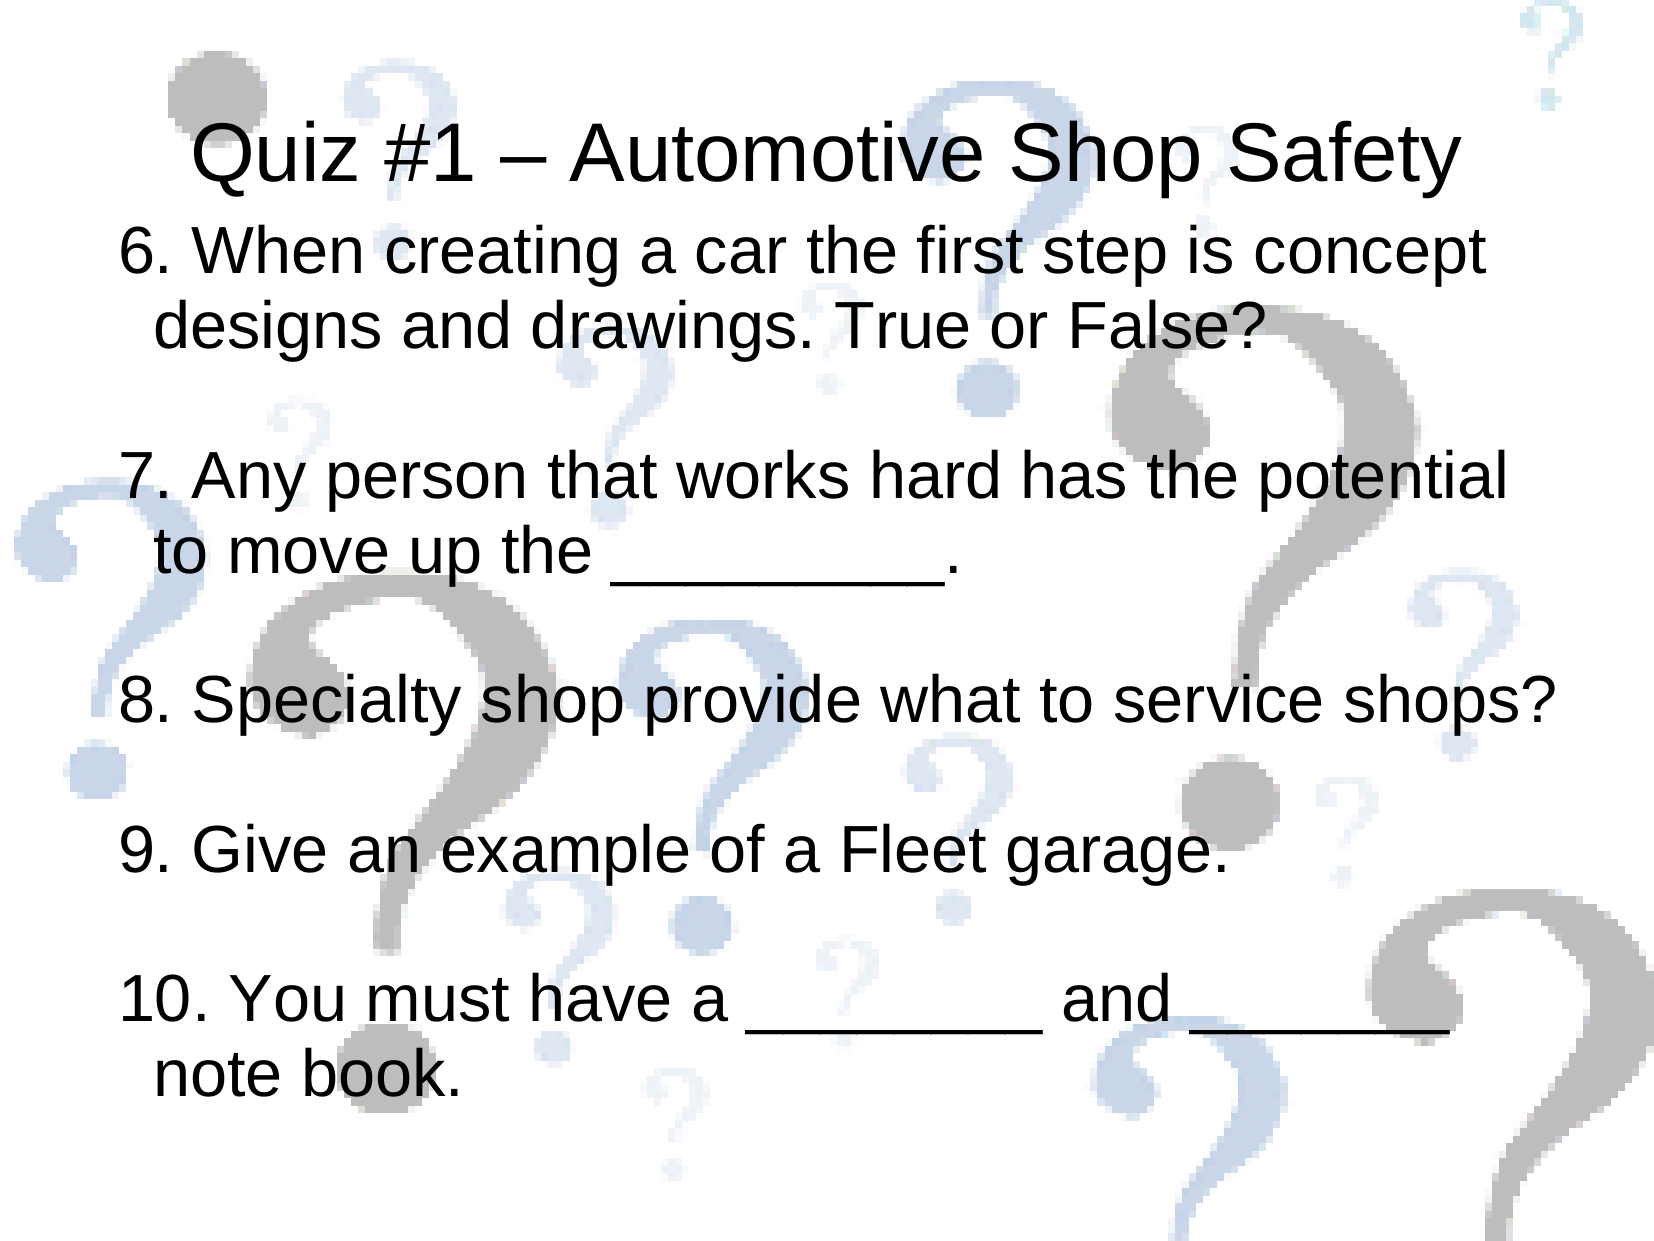

# Quiz #1 – Automotive Shop Safety
6. When creating a car the first step is concept designs and drawings. True or False?
7. Any person that works hard has the potential to move up the _________.
8. Specialty shop provide what to service shops?
9. Give an example of a Fleet garage.
10. You must have a ________ and _______ note book.